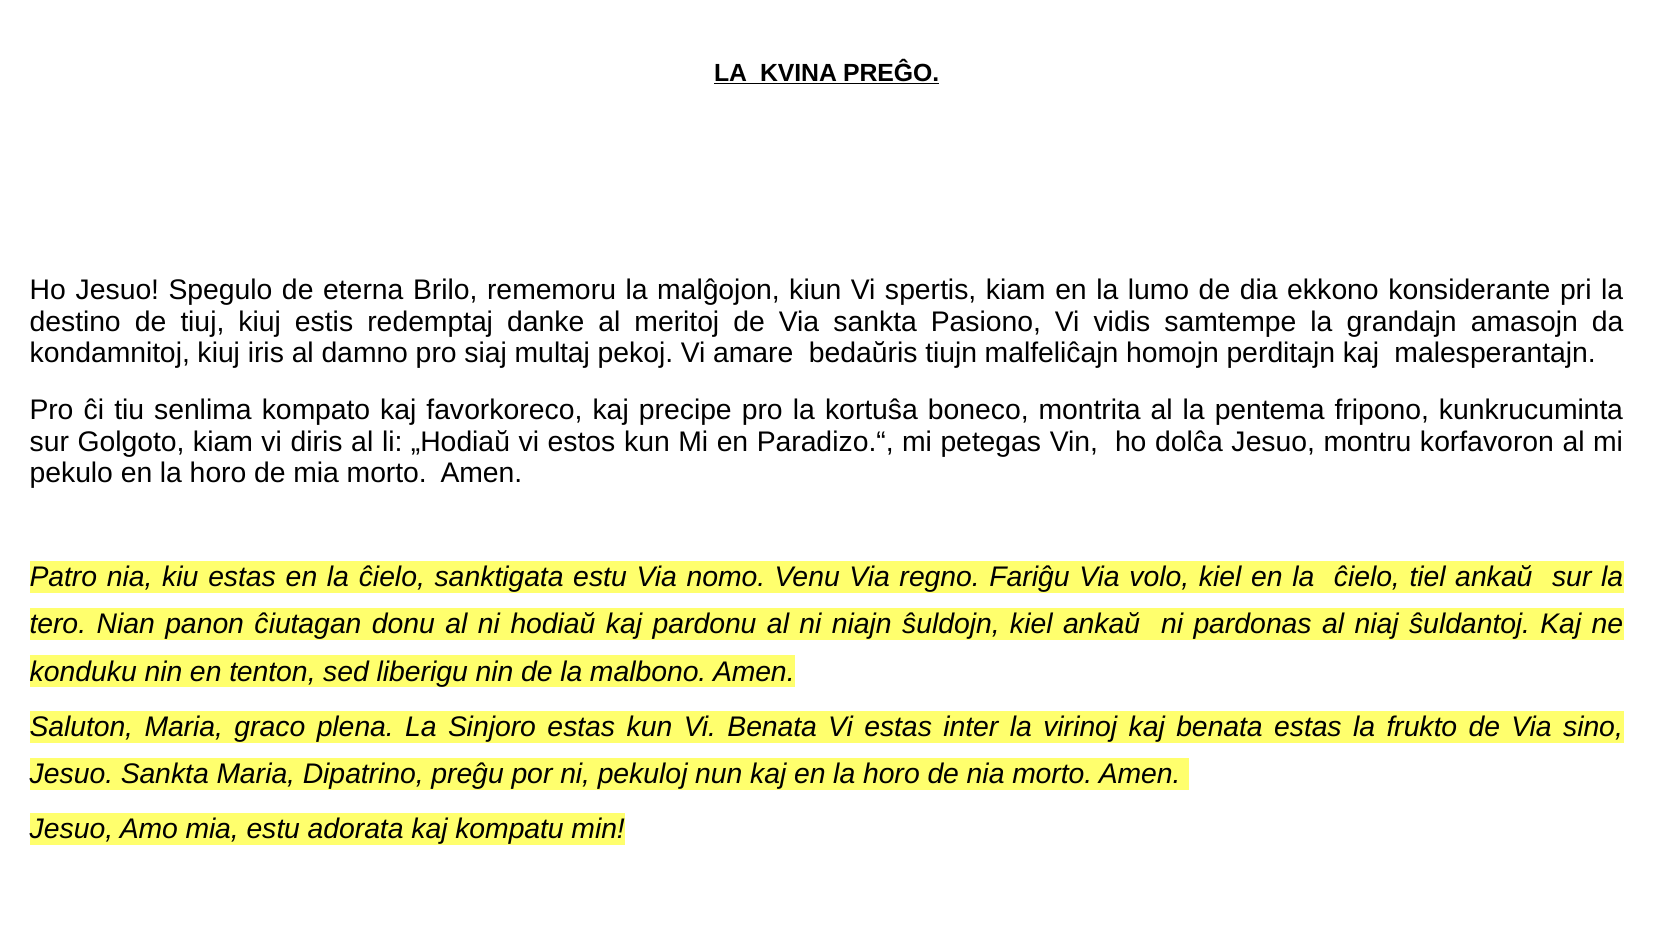

# LA KVINA PREĜO.
Ho Jesuo! Spegulo de eterna Brilo, rememoru la malĝojon, kiun Vi spertis, kiam en la lumo de dia ekkono konsiderante pri la destino de tiuj, kiuj estis redemptaj danke al meritoj de Via sankta Pasiono, Vi vidis samtempe la grandajn amasojn da kondamnitoj, kiuj iris al damno pro siaj multaj pekoj. Vi amare bedaŭris tiujn malfeliĉajn homojn perditajn kaj malesperantajn.
Pro ĉi tiu senlima kompato kaj favorkoreco, kaj precipe pro la kortuŝa boneco, montrita al la pentema fripono, kunkrucuminta sur Golgoto, kiam vi diris al li: „Hodiaŭ vi estos kun Mi en Paradizo.“, mi petegas Vin, ho dolĉa Jesuo, montru korfavoron al mi pekulo en la horo de mia morto. Amen.
Patro nia, kiu estas en la ĉielo, sanktigata estu Via nomo. Venu Via regno. Fariĝu Via volo, kiel en la ĉielo, tiel ankaŭ sur la tero. Nian panon ĉiutagan donu al ni hodiaŭ kaj pardonu al ni niajn ŝuldojn, kiel ankaŭ ni pardonas al niaj ŝuldantoj. Kaj ne konduku nin en tenton, sed liberigu nin de la malbono. Amen.
Saluton, Maria, graco plena. La Sinjoro estas kun Vi. Benata Vi estas inter la virinoj kaj benata estas la frukto de Via sino, Jesuo. Sankta Maria, Dipatrino, preĝu por ni, pekuloj nun kaj en la horo de nia morto. Amen.
Jesuo, Amo mia, estu adorata kaj kompatu min!